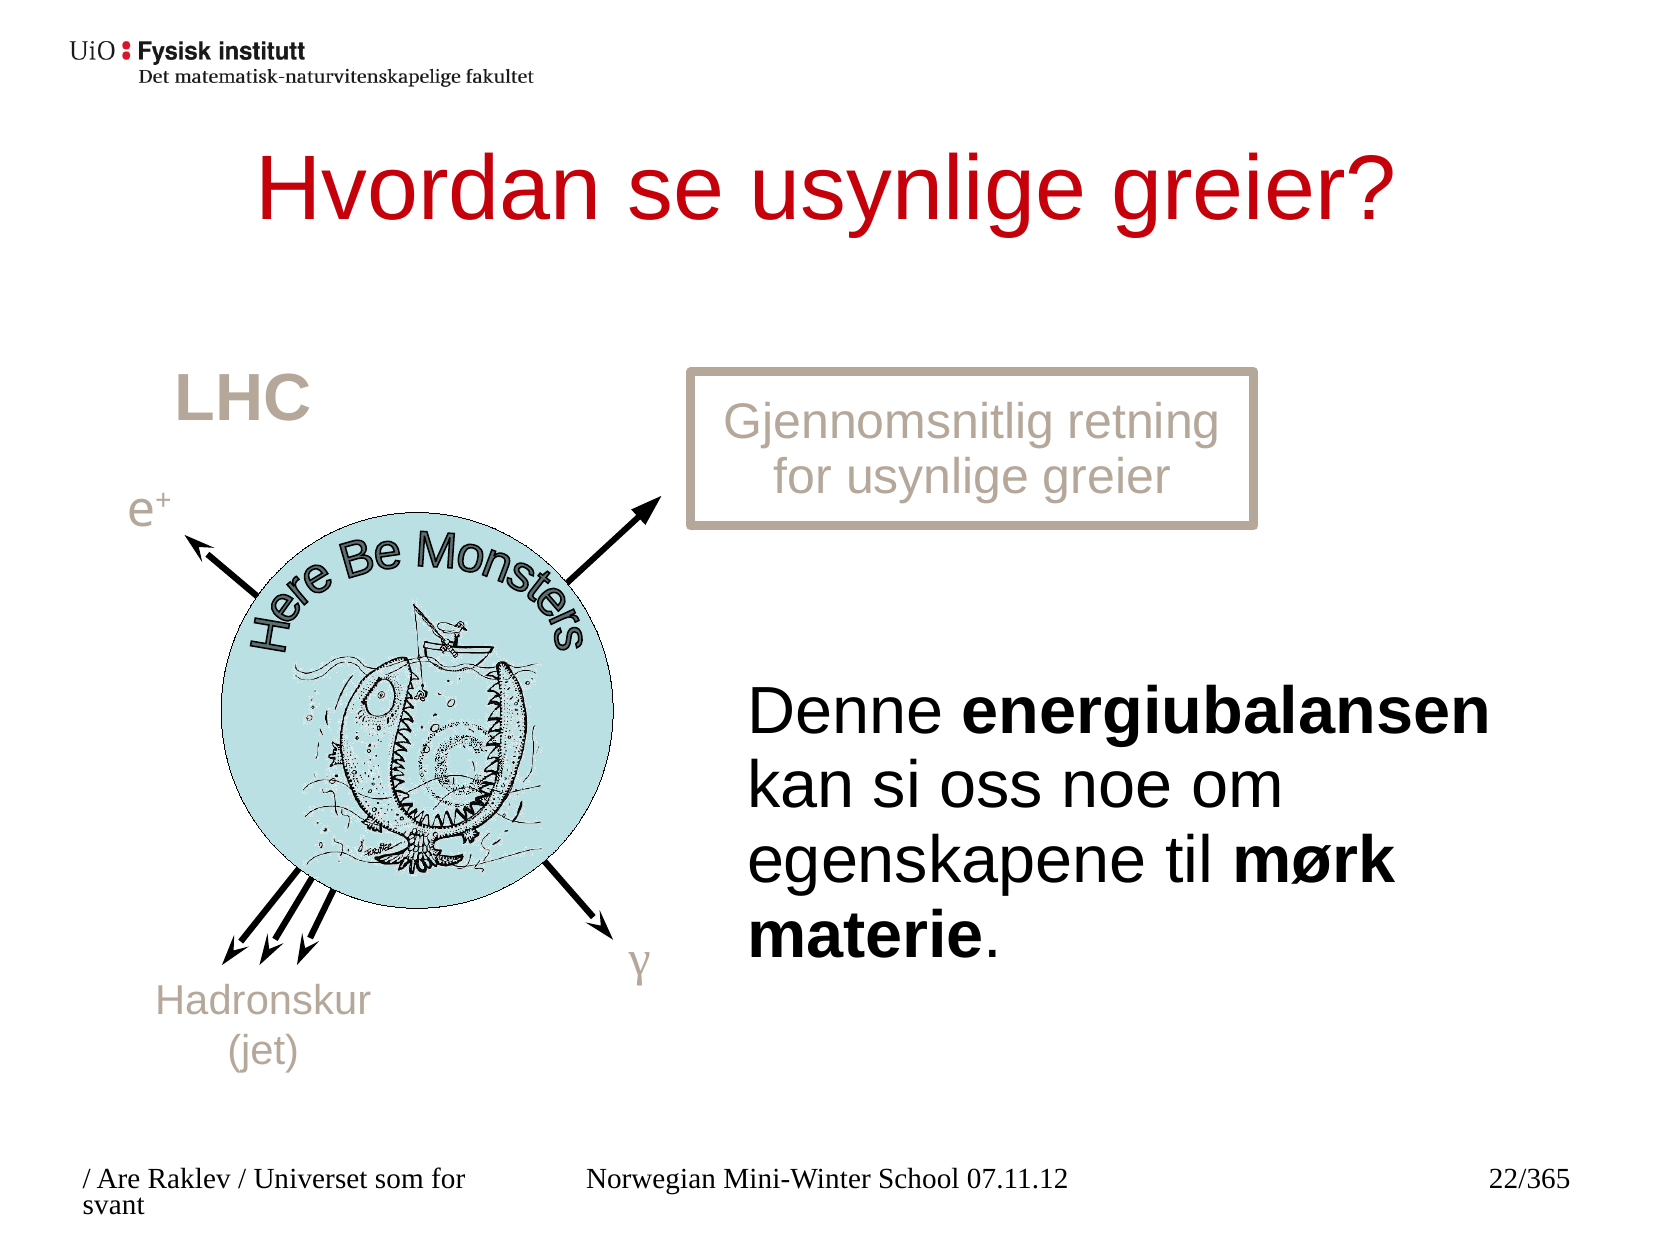

# Hvordan se usynlige greier?
LHC
Gjennomsnitlig retning for usynlige greier
e+
Here Be Monsters
Denne energiubalansen kan si oss noe om egenskapene til mørk materie.
Hadronskur
(jet)
γ
/ Are Raklev / Universet som forsvant
Norwegian Mini-Winter School 07.11.12
22